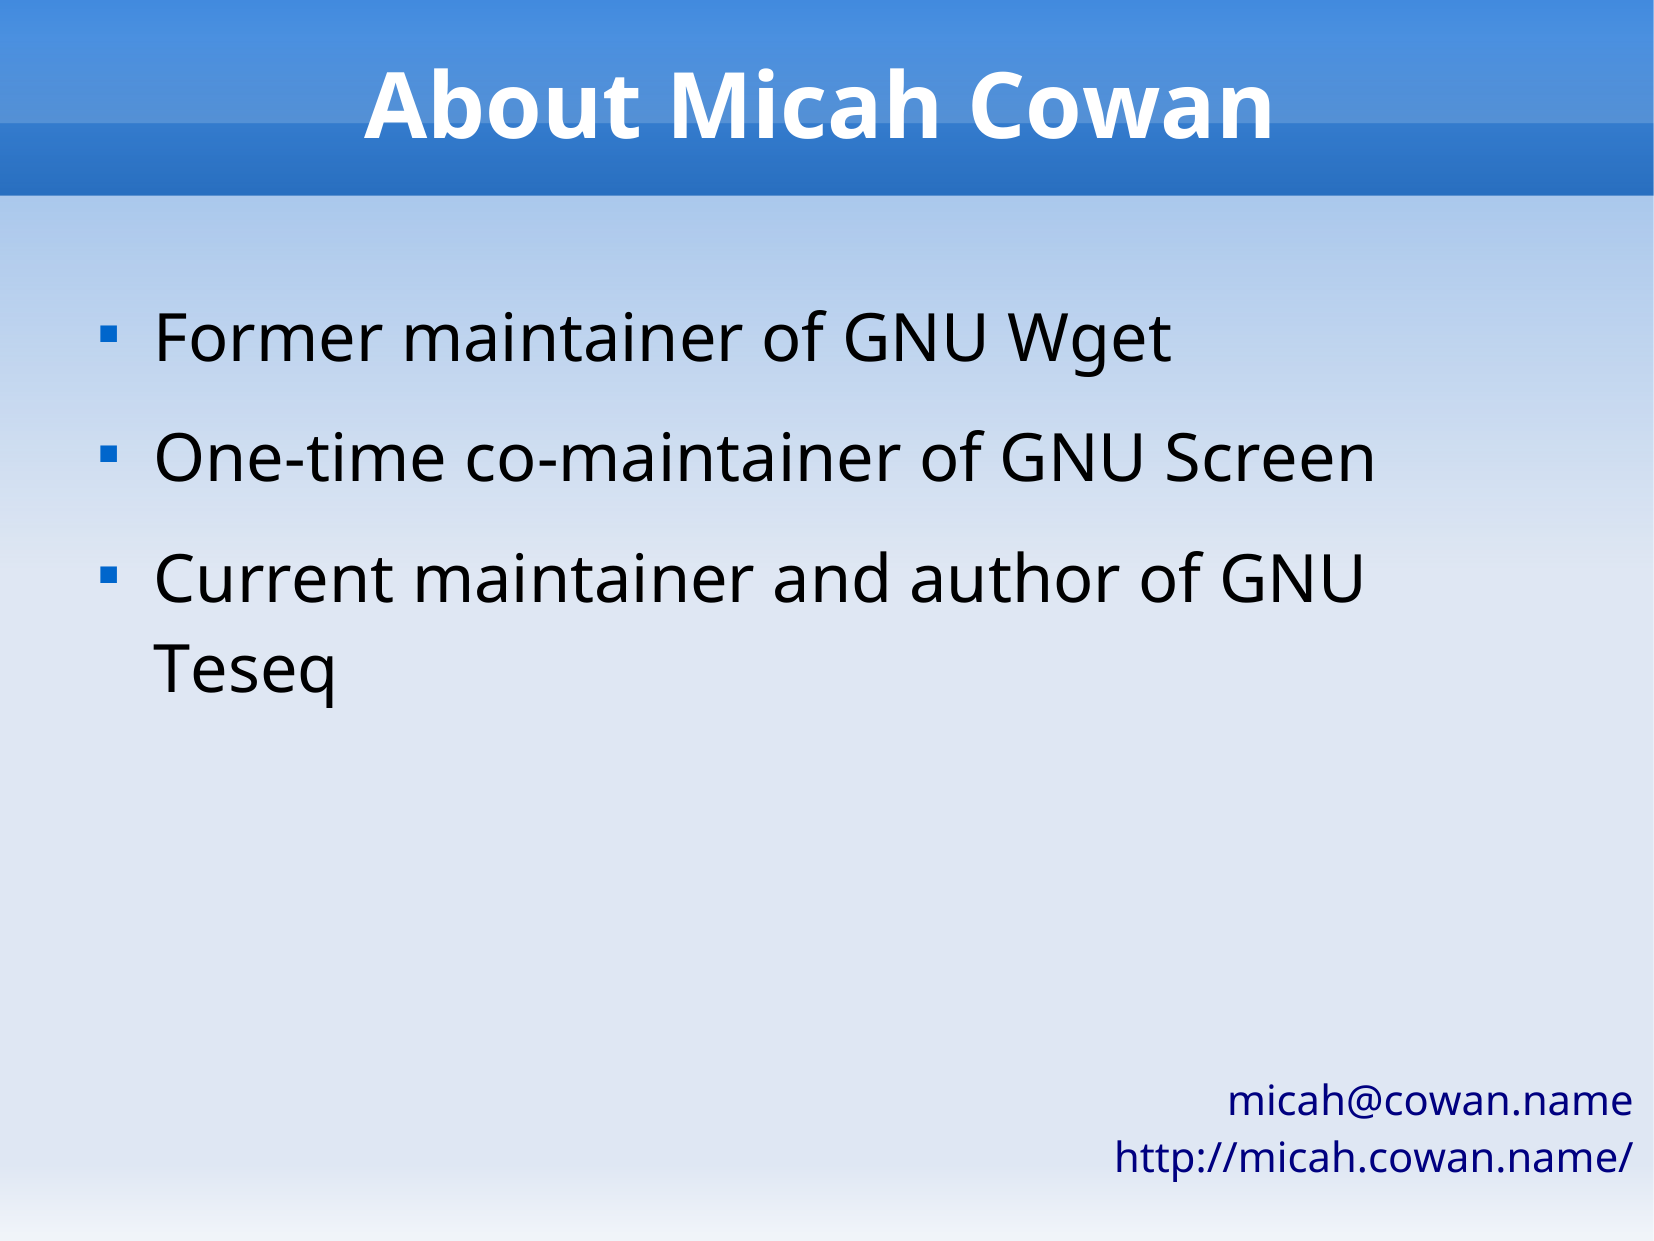

# About Micah Cowan
Former maintainer of GNU Wget
One-time co-maintainer of GNU Screen
Current maintainer and author of GNU Teseq
micah@cowan.name
http://micah.cowan.name/